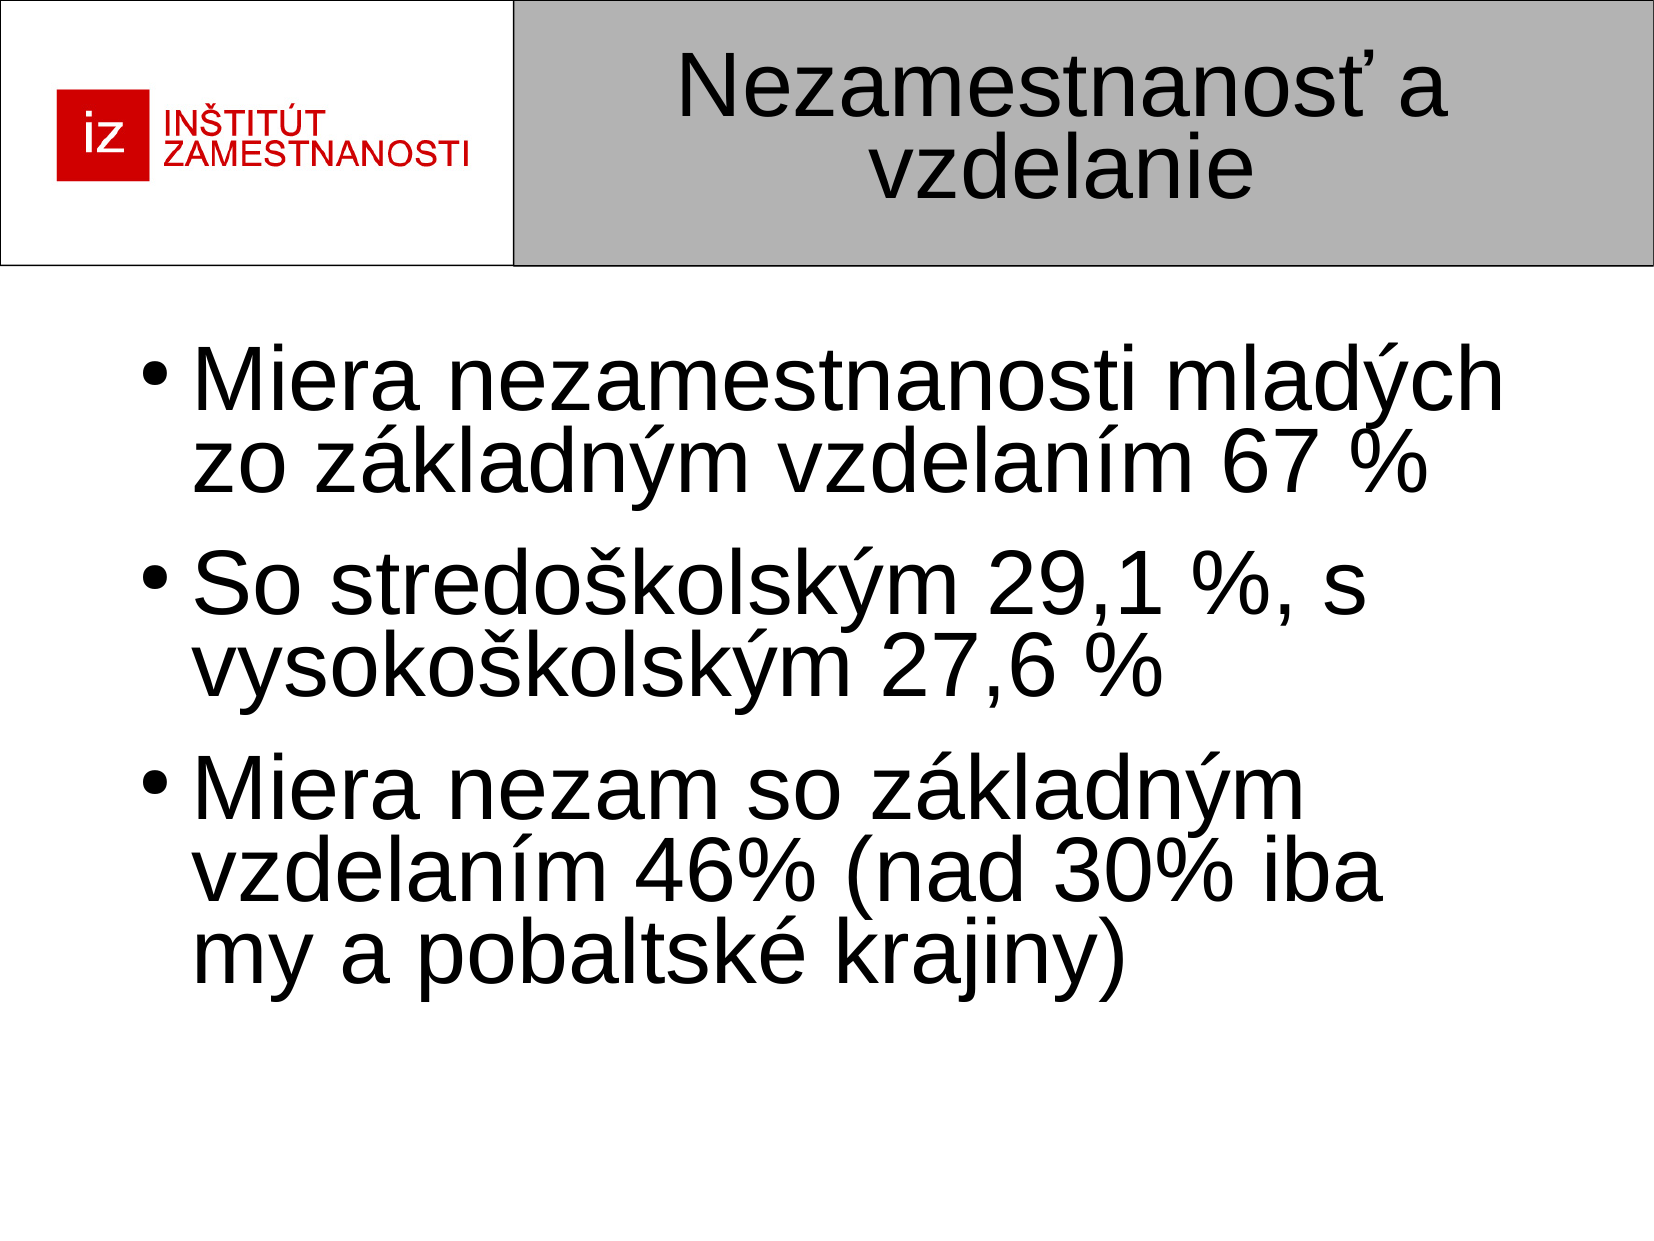

# Nezamestnanosť a vzdelanie
Miera nezamestnanosti mladých zo základným vzdelaním 67 %
So stredoškolským 29,1 %, s vysokoškolským 27,6 %
Miera nezam so základným vzdelaním 46% (nad 30% iba my a pobaltské krajiny)